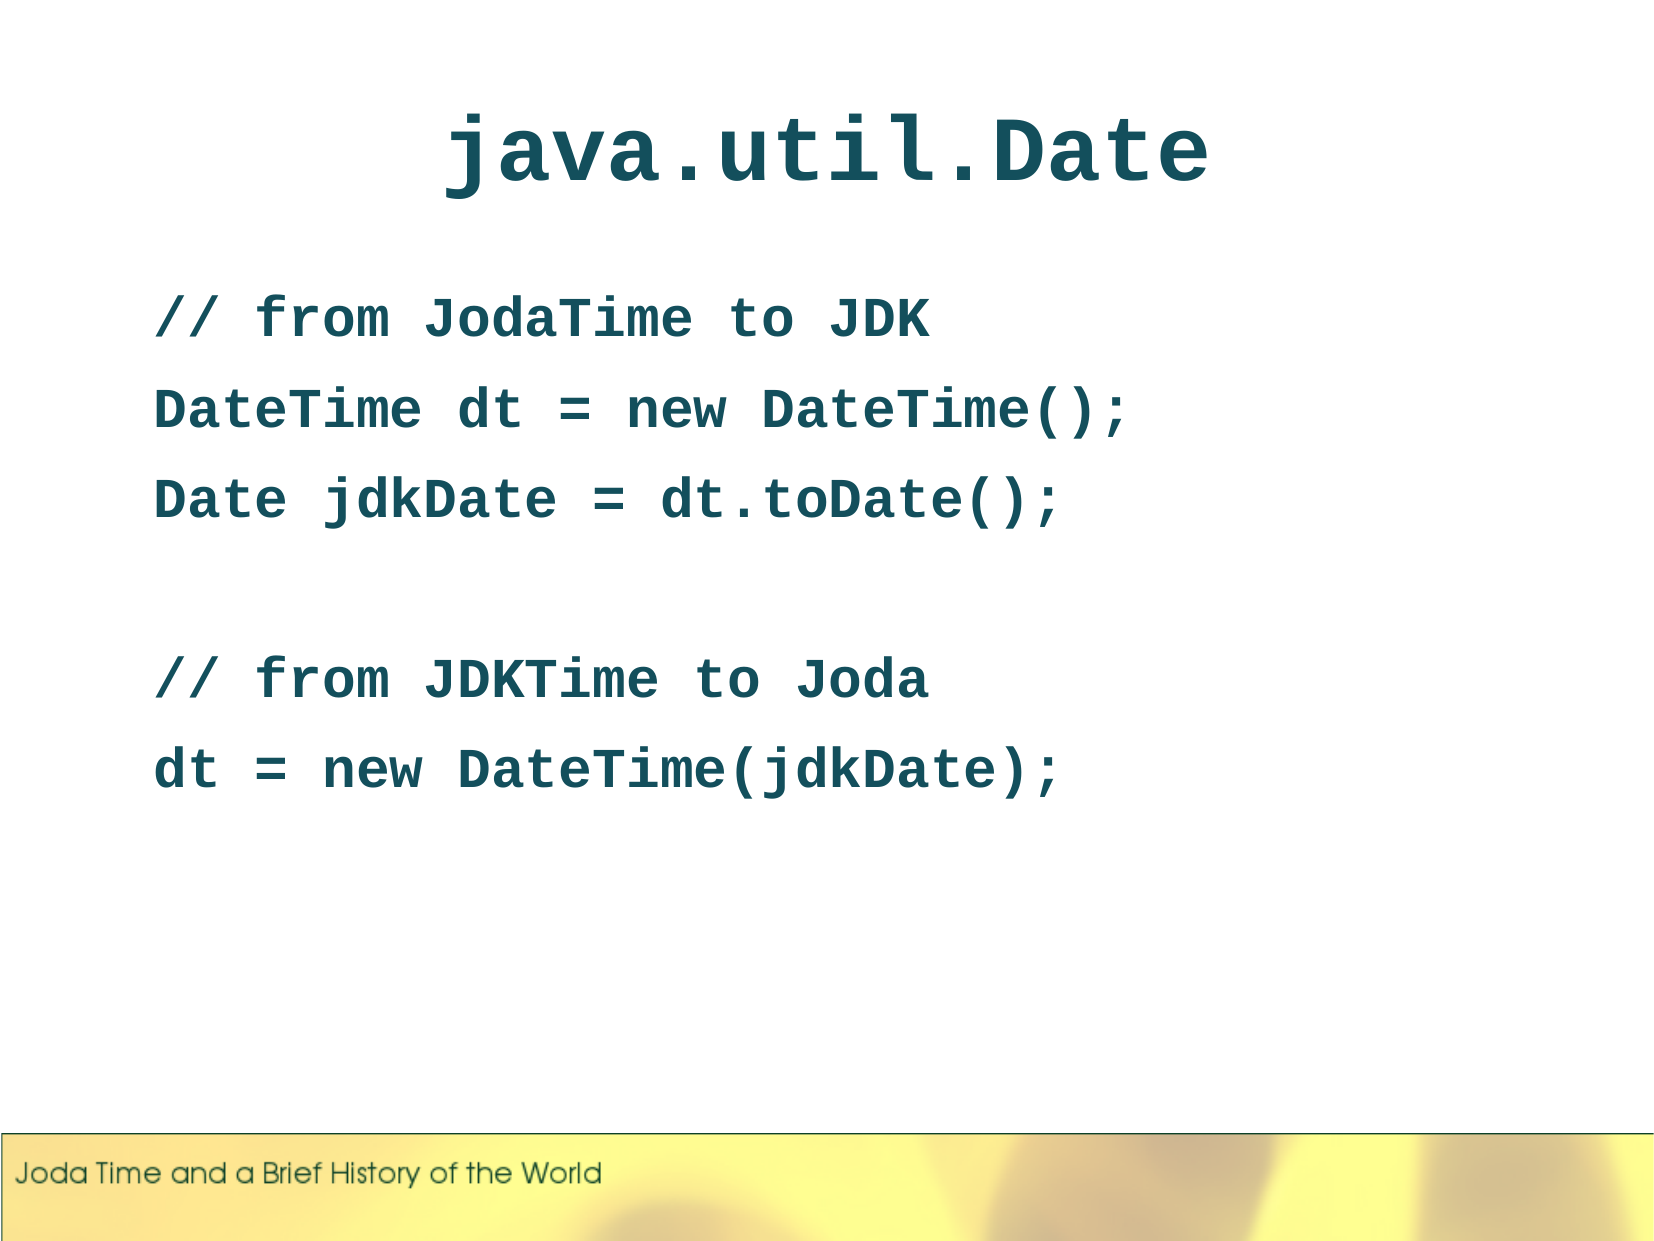

# java.util.Date
// from JodaTime to JDK
DateTime dt = new DateTime();
Date jdkDate = dt.toDate();
// from JDKTime to Joda
dt = new DateTime(jdkDate);